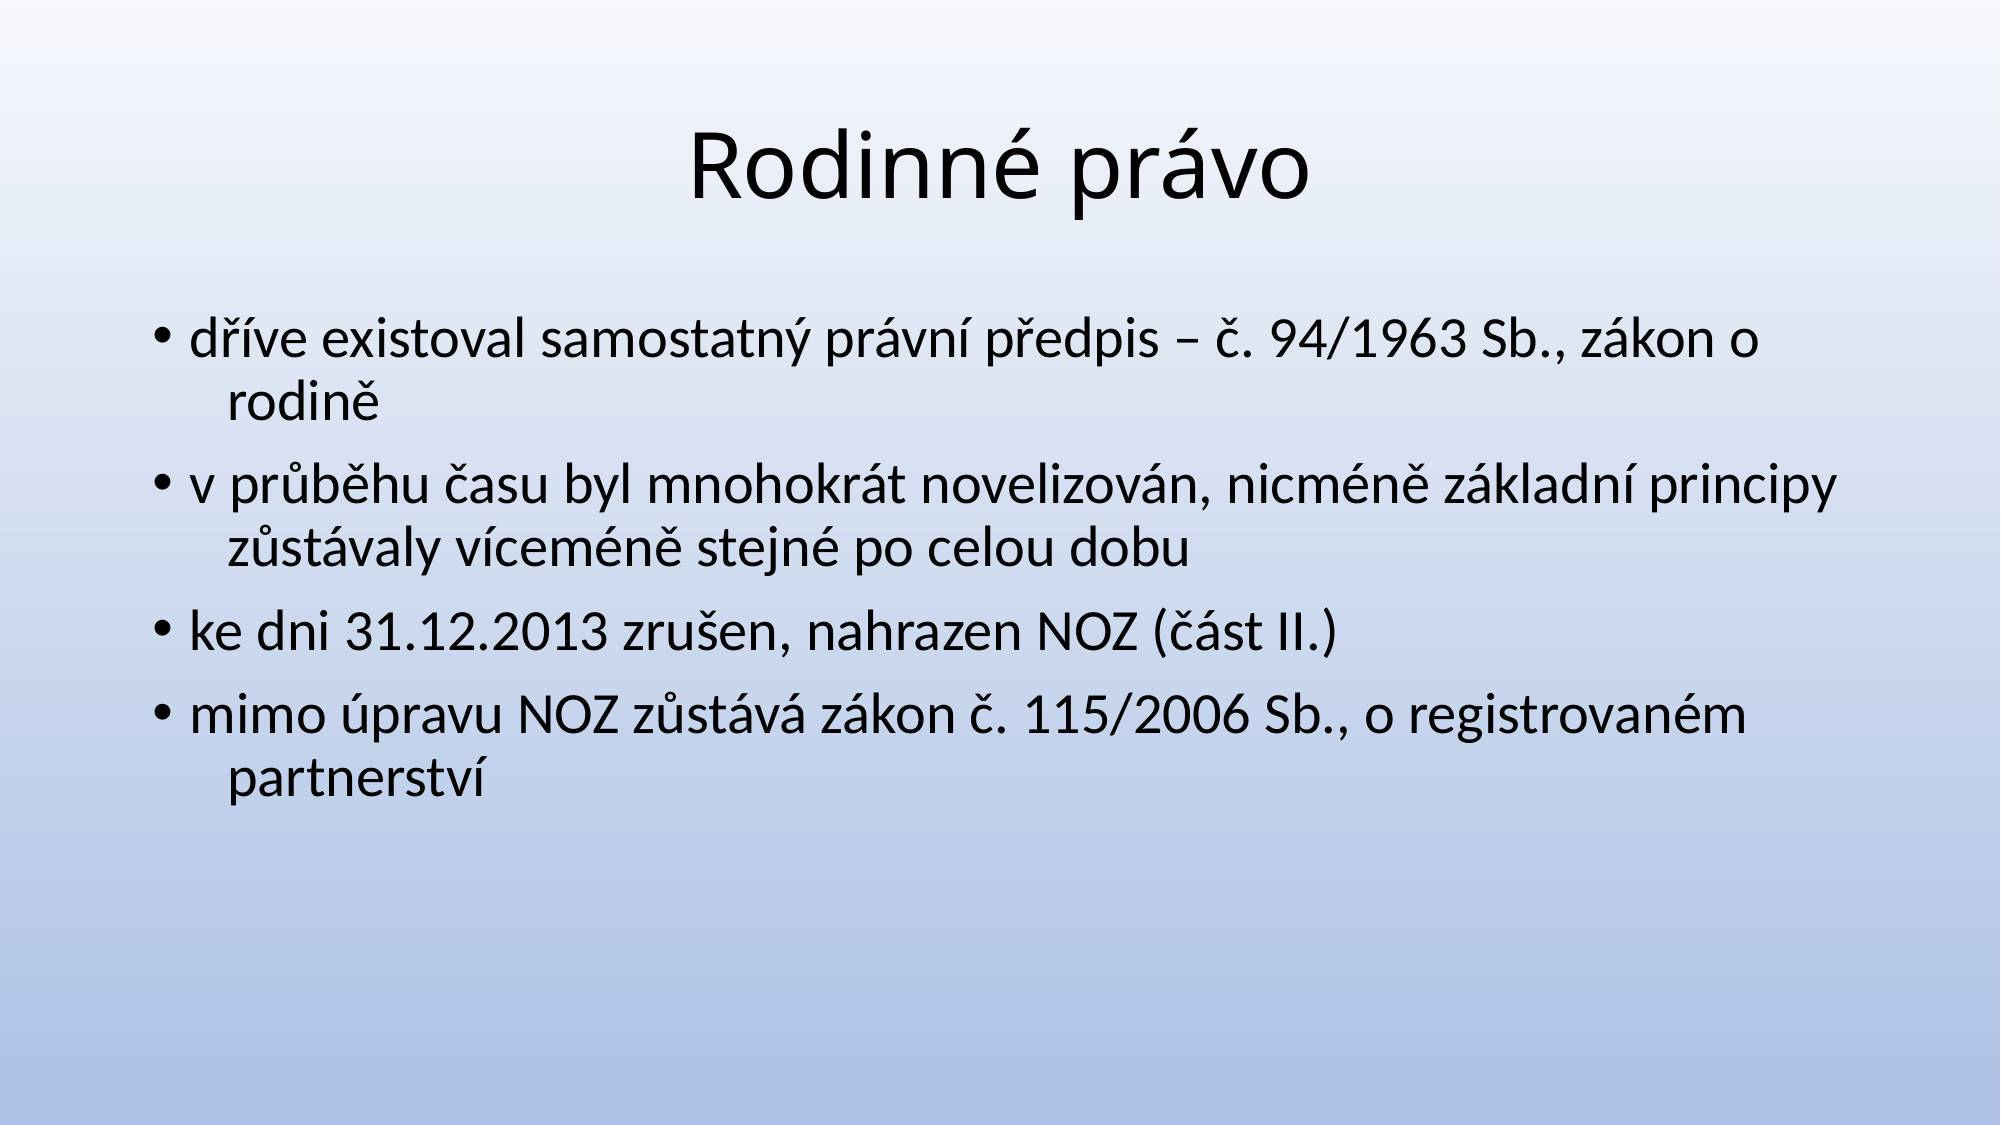

# Rodinné právo
dříve existoval samostatný právní předpis – č. 94/1963 Sb., zákon o rodině
v průběhu času byl mnohokrát novelizován, nicméně základní principy zůstávaly víceméně stejné po celou dobu
ke dni 31.12.2013 zrušen, nahrazen NOZ (část II.)
mimo úpravu NOZ zůstává zákon č. 115/2006 Sb., o registrovaném partnerství